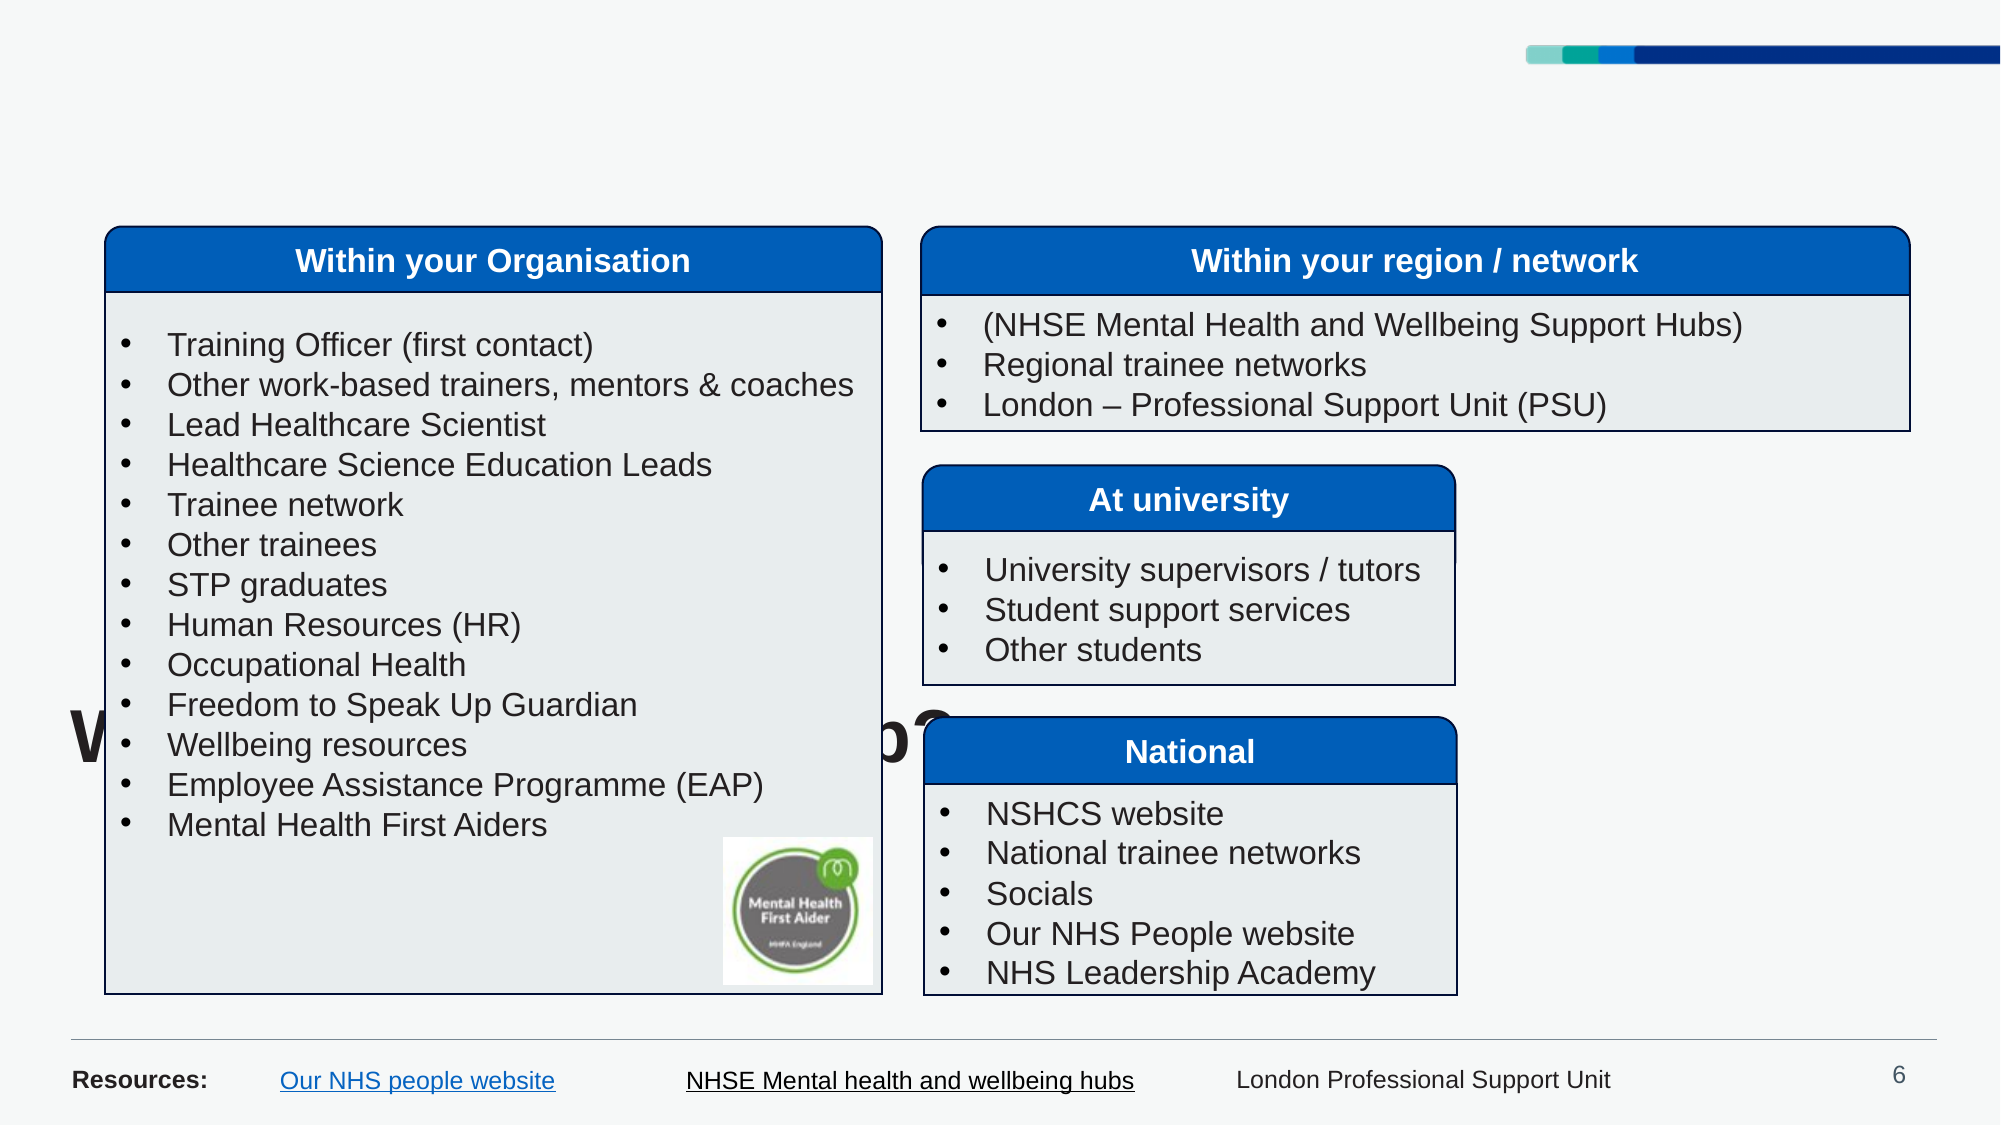

Within your Organisation
Training Officer (first contact)
Other work-based trainers, mentors & coaches
Lead Healthcare Scientist
Healthcare Science Education Leads
Trainee network
Other trainees
STP graduates
Human Resources (HR)
Occupational Health
Freedom to Speak Up Guardian
Wellbeing resources
Employee Assistance Programme (EAP)
Mental Health First Aiders
Within your region / network
(NHSE Mental Health and Wellbeing Support Hubs)
Regional trainee networks
London – Professional Support Unit (PSU)
At university
University supervisors / tutors
Student support services
Other students
National
NSHCS website
National trainee networks
Socials
Our NHS People website
NHS Leadership Academy
# Where can you get help?
Resources:
London Professional Support Unit
Our NHS people website
NHSE Mental health and wellbeing hubs​